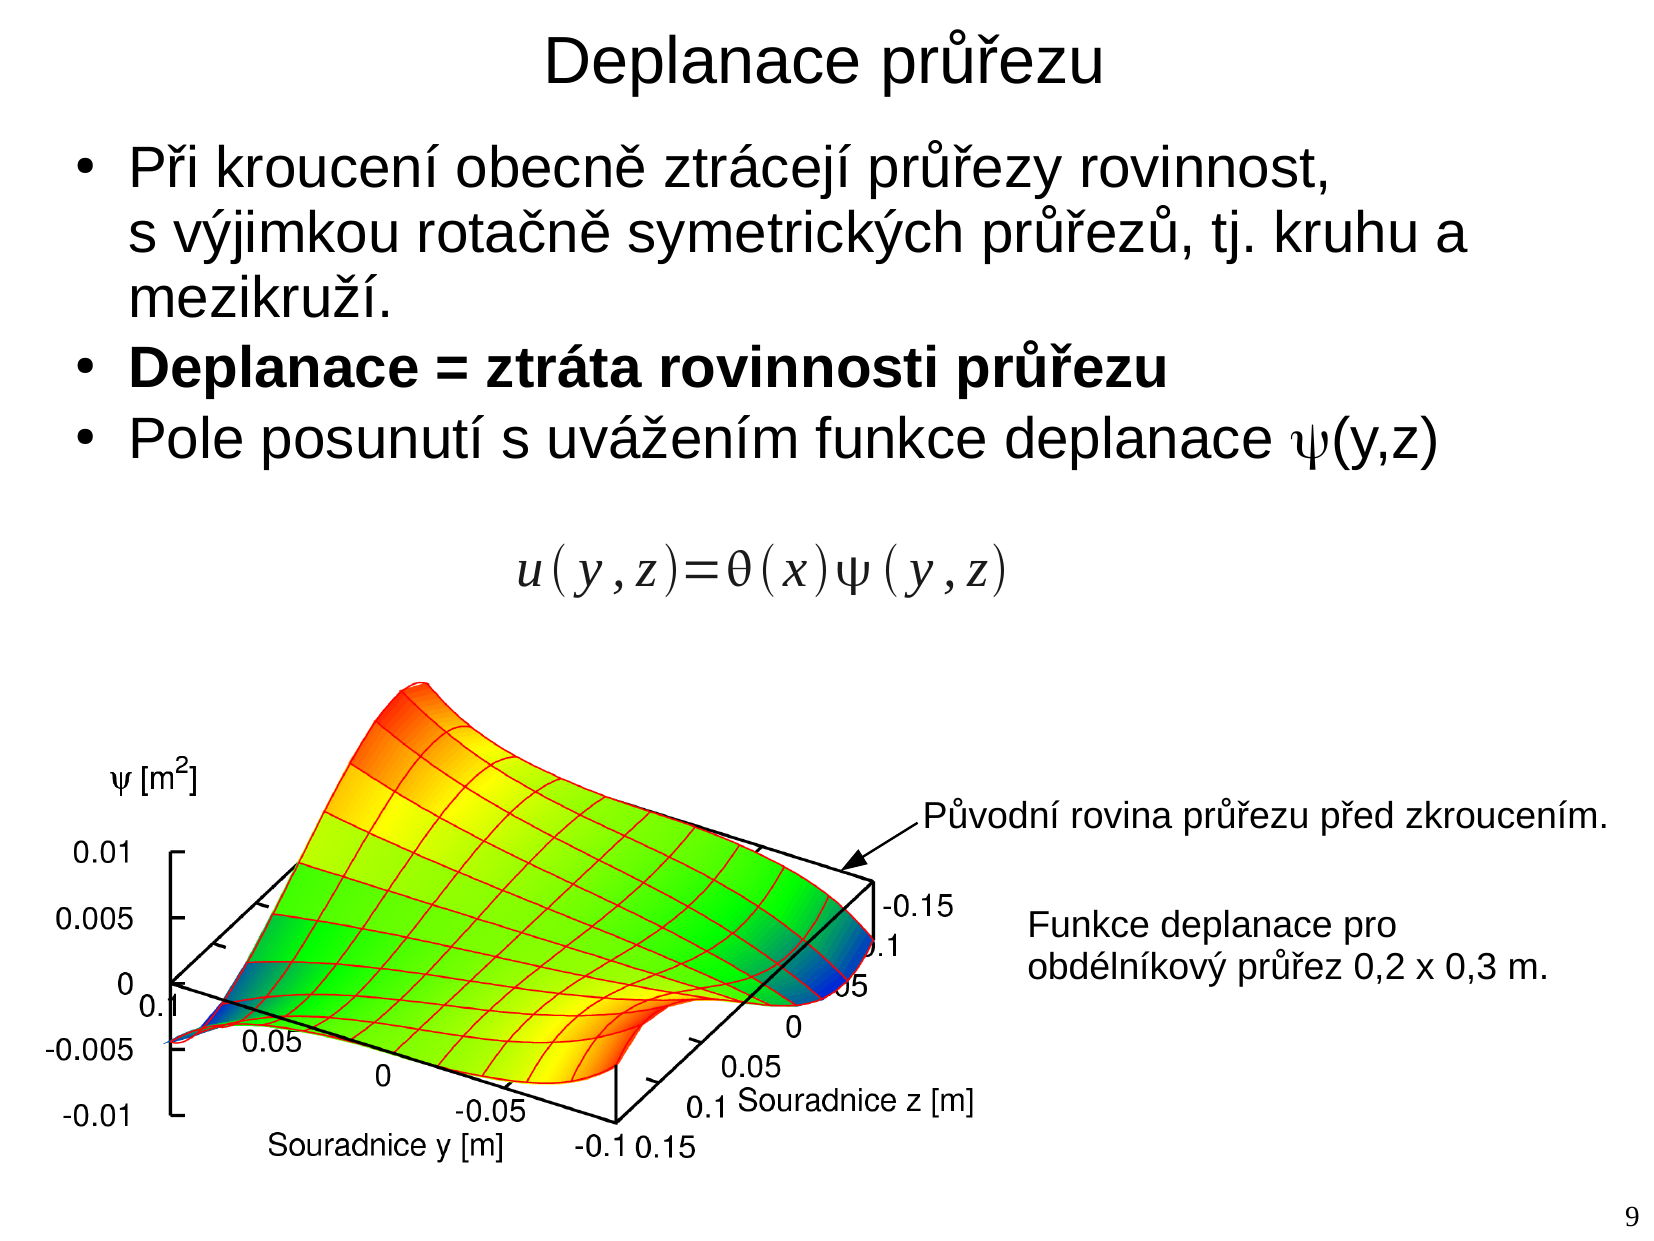

# Deplanace průřezu
Při kroucení obecně ztrácejí průřezy rovinnost, s výjimkou rotačně symetrických průřezů, tj. kruhu a mezikruží.
Deplanace = ztráta rovinnosti průřezu
Pole posunutí s uvážením funkce deplanace y(y,z)
Původní rovina průřezu před zkroucením.
Funkce deplanace pro obdélníkový průřez 0,2 x 0,3 m.
9